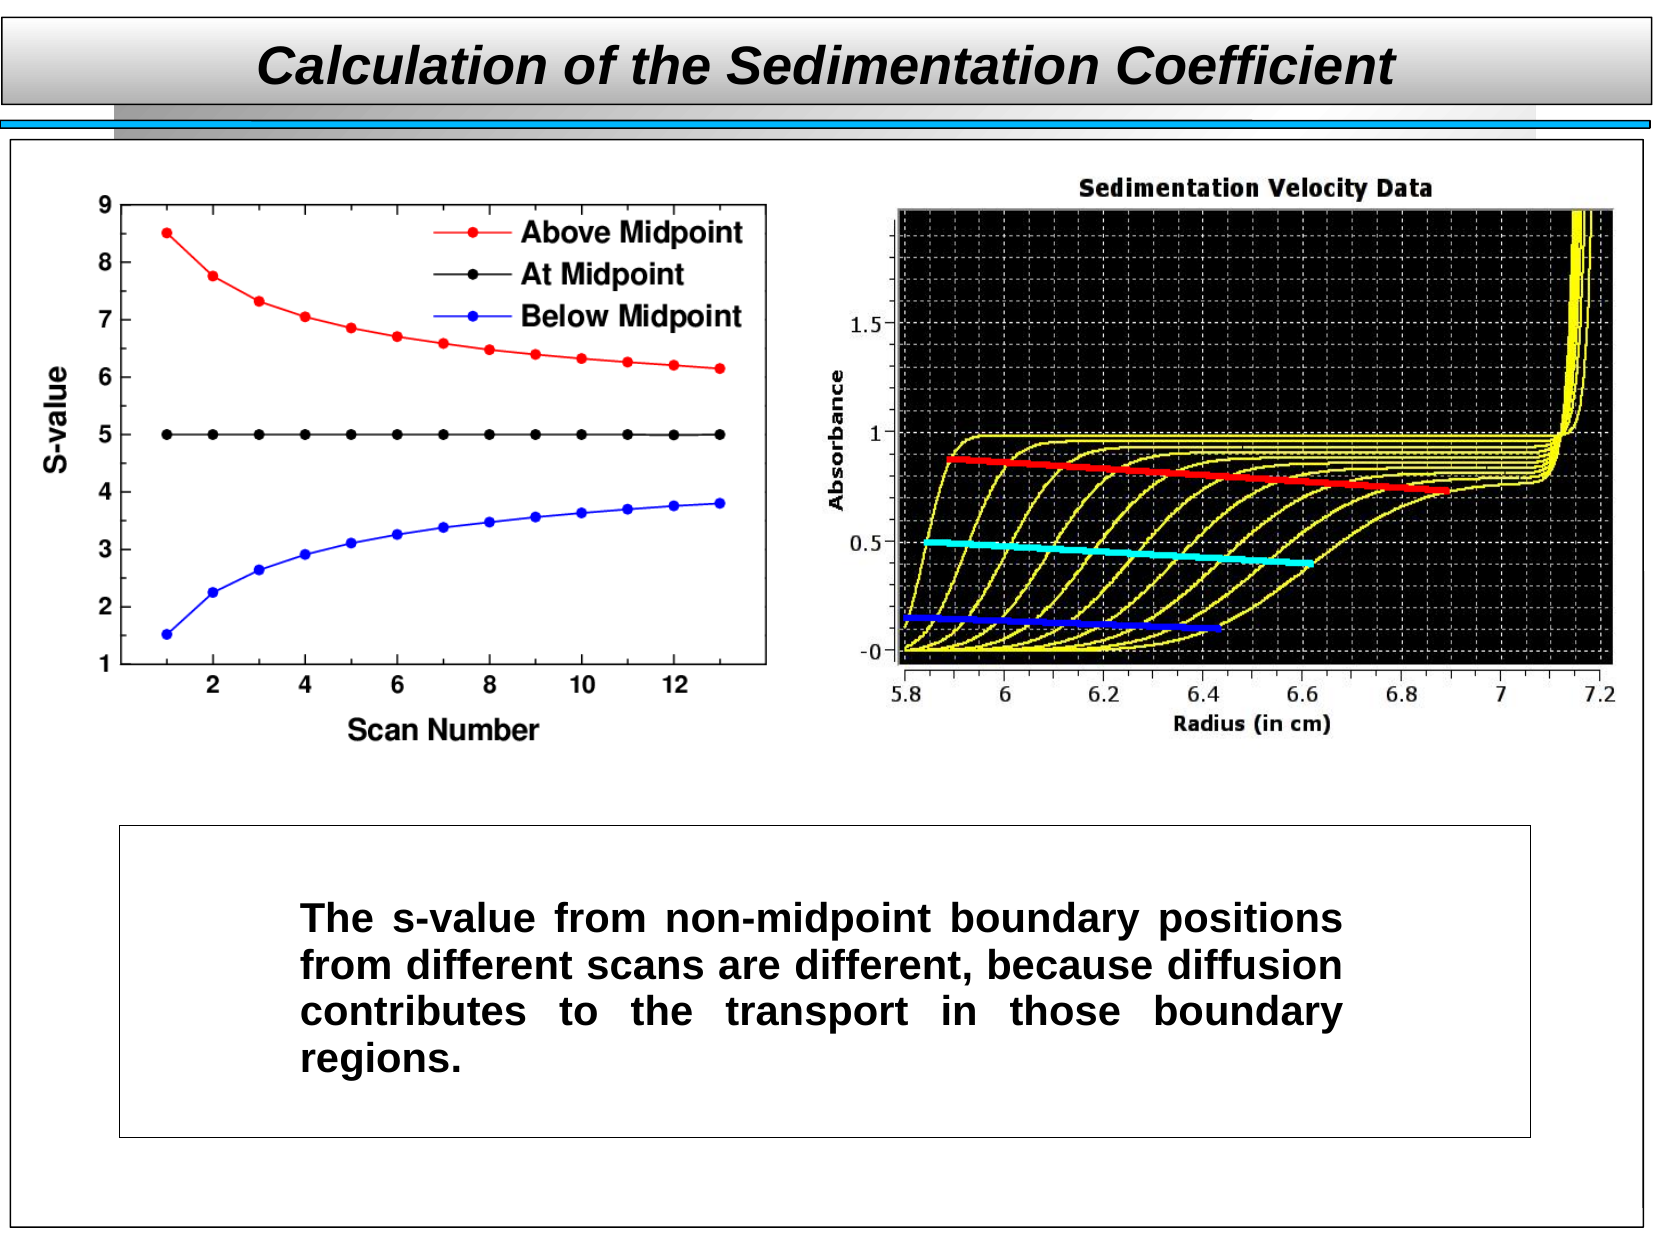

Calculation of the Sedimentation Coefficient
The s-value from non-midpoint boundary positions from different scans are different, because diffusion contributes to the transport in those boundary regions.